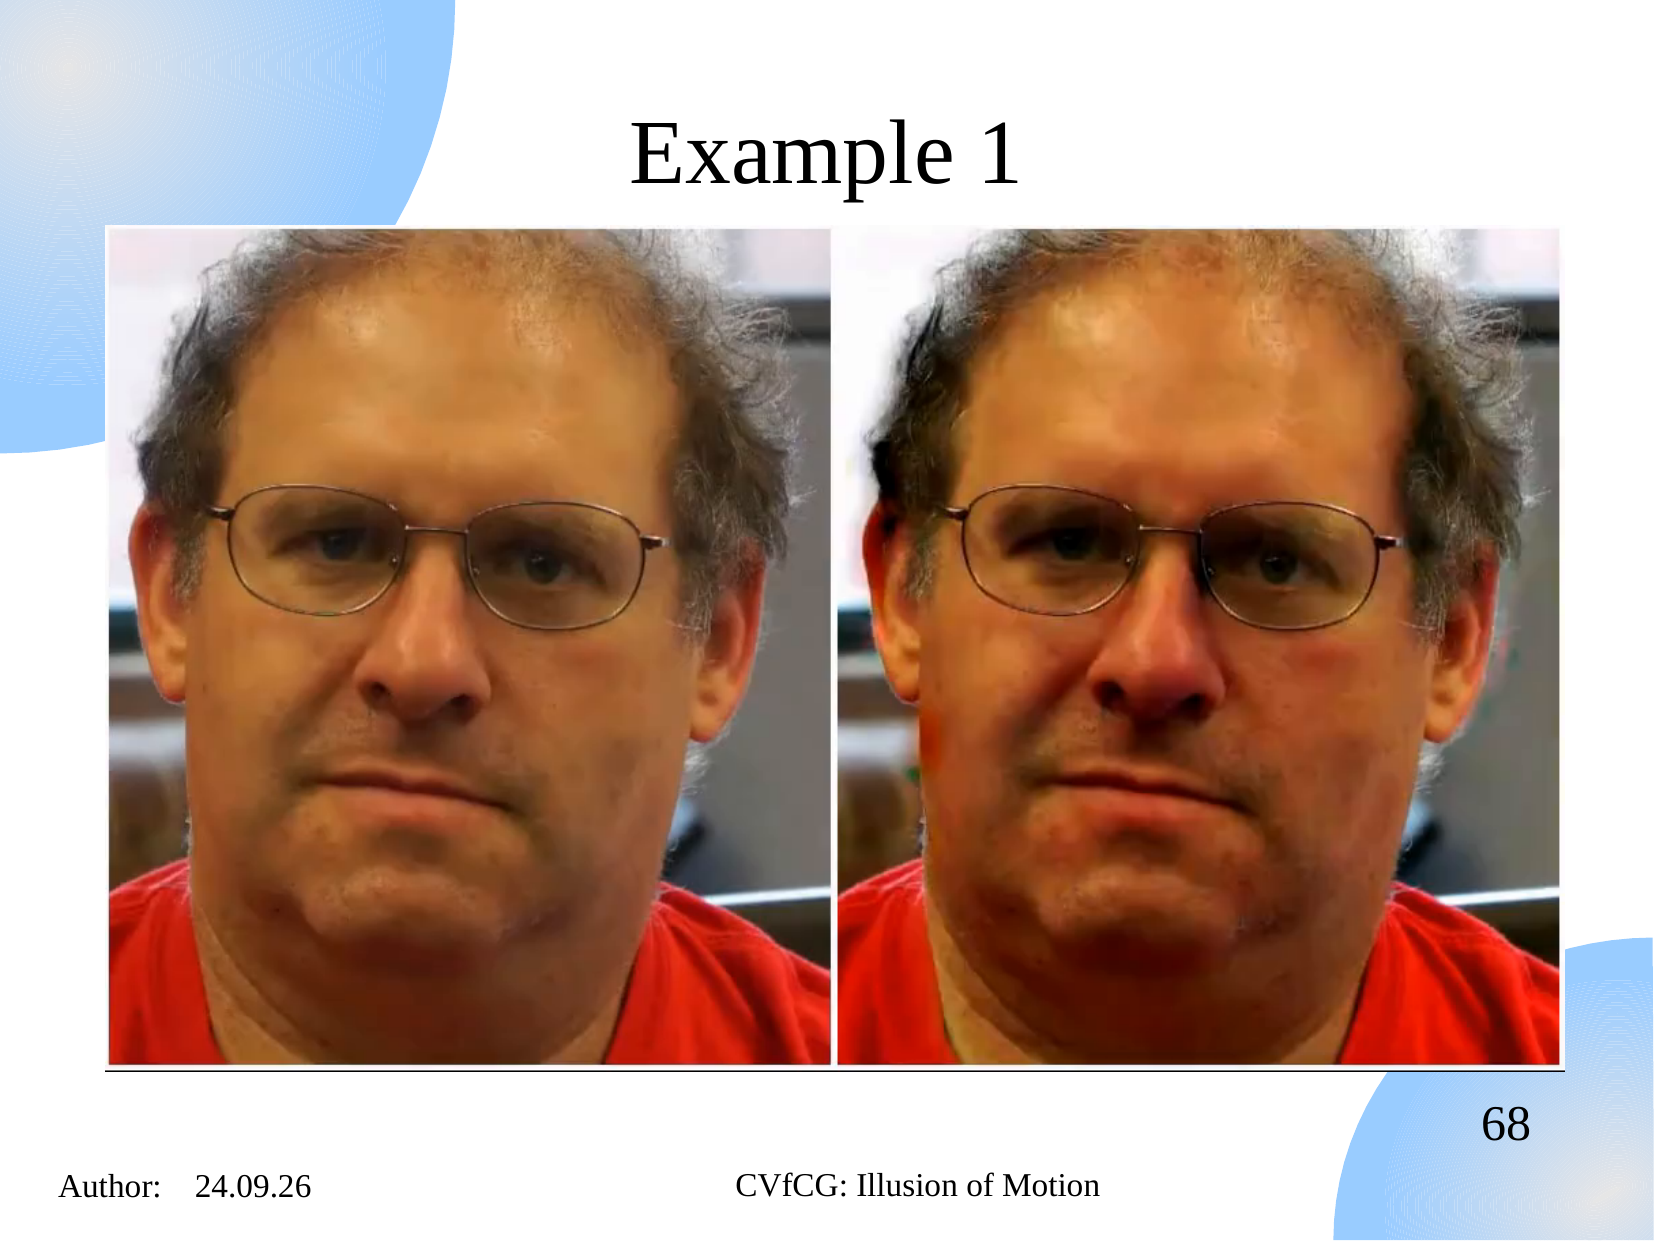

# Example 1
CVfCG: Illusion of Motion